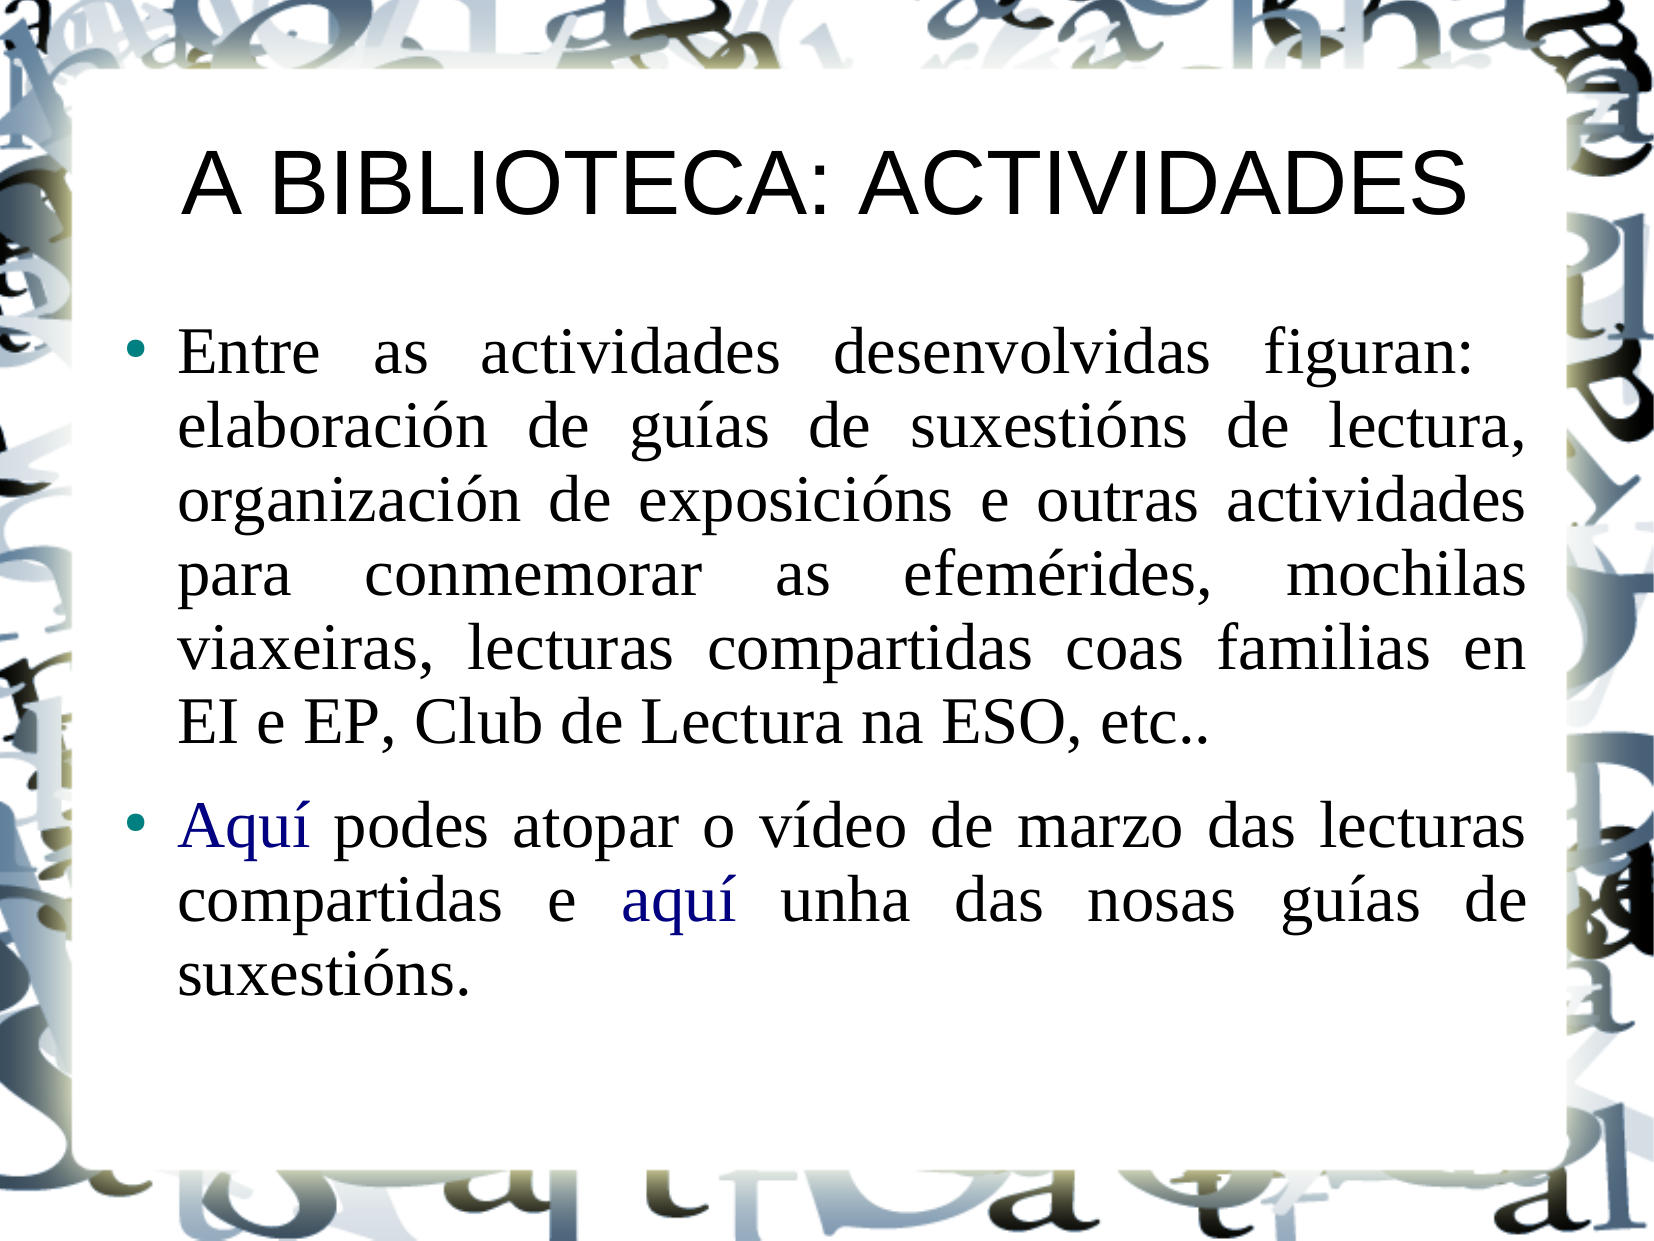

# A BIBLIOTECA: ACTIVIDADES
Entre as actividades desenvolvidas figuran: elaboración de guías de suxestións de lectura, organización de exposicións e outras actividades para conmemorar as efemérides, mochilas viaxeiras, lecturas compartidas coas familias en EI e EP, Club de Lectura na ESO, etc..
Aquí podes atopar o vídeo de marzo das lecturas compartidas e aquí unha das nosas guías de suxestións.